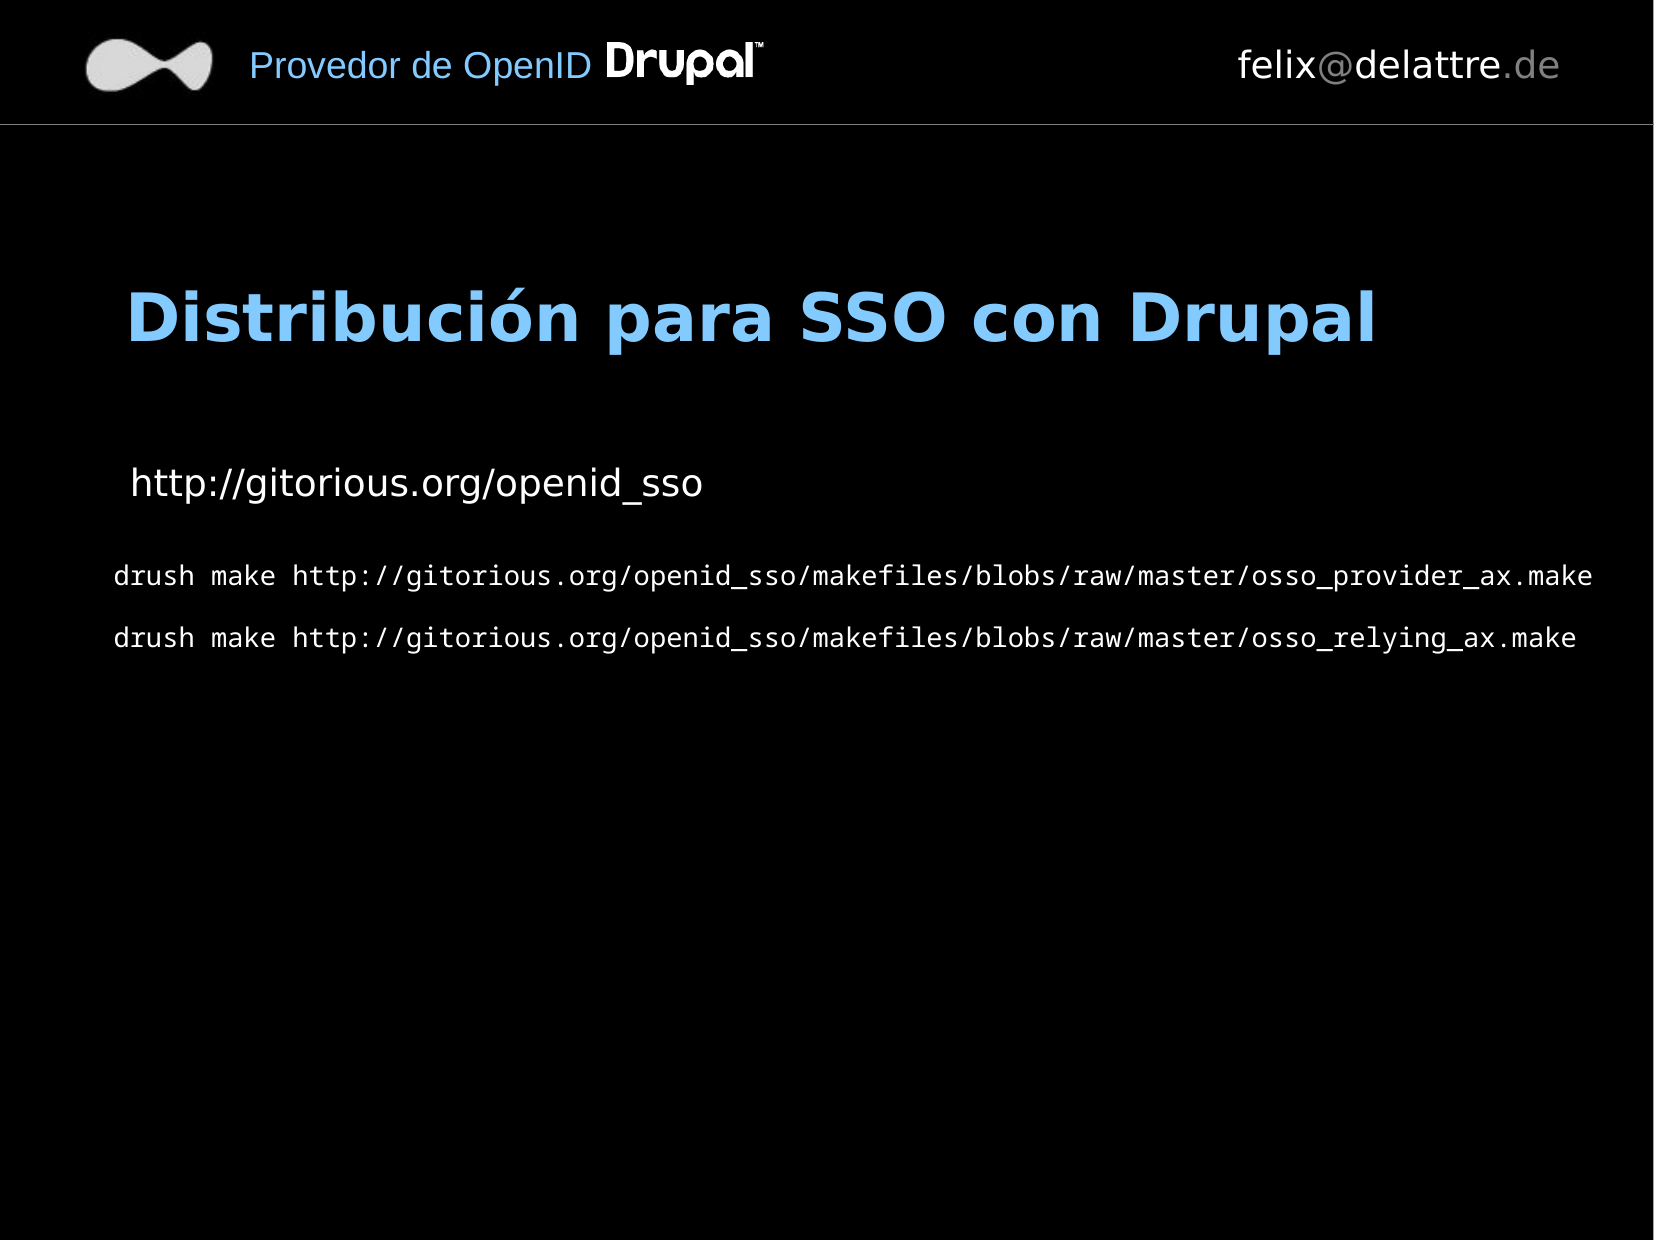

Distribución para SSO con Drupal
http://gitorious.org/openid_sso
drush make http://gitorious.org/openid_sso/makefiles/blobs/raw/master/osso_provider_ax.make
drush make http://gitorious.org/openid_sso/makefiles/blobs/raw/master/osso_relying_ax.make